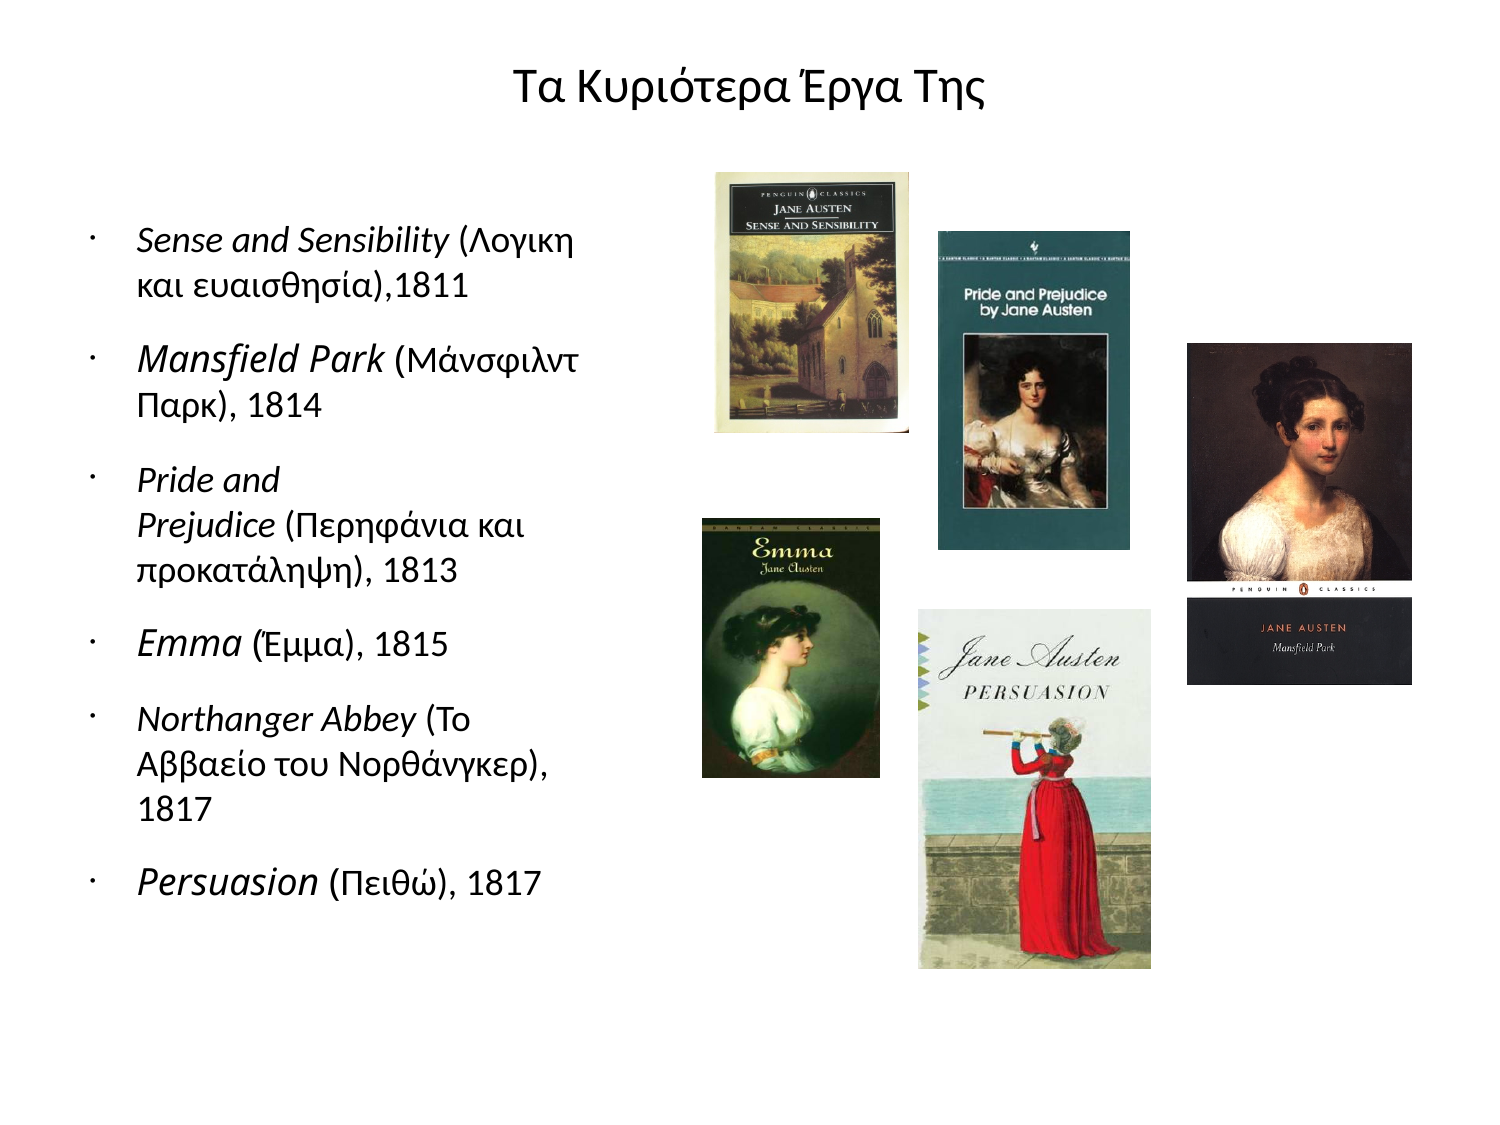

# Τα Κυριότερα Έργα Της
Sense and Sensibility (Λογικη και ευαισθησία),1811
Mansfield Park (Μάνσφιλντ Παρκ), 1814
Pride and Prejudice (Περηφάνια και προκατάληψη), 1813
Emma (Έμμα), 1815
Northanger Abbey (Το Αββαείο του Νορθάνγκερ), 1817
Persuasion (Πειθώ), 1817